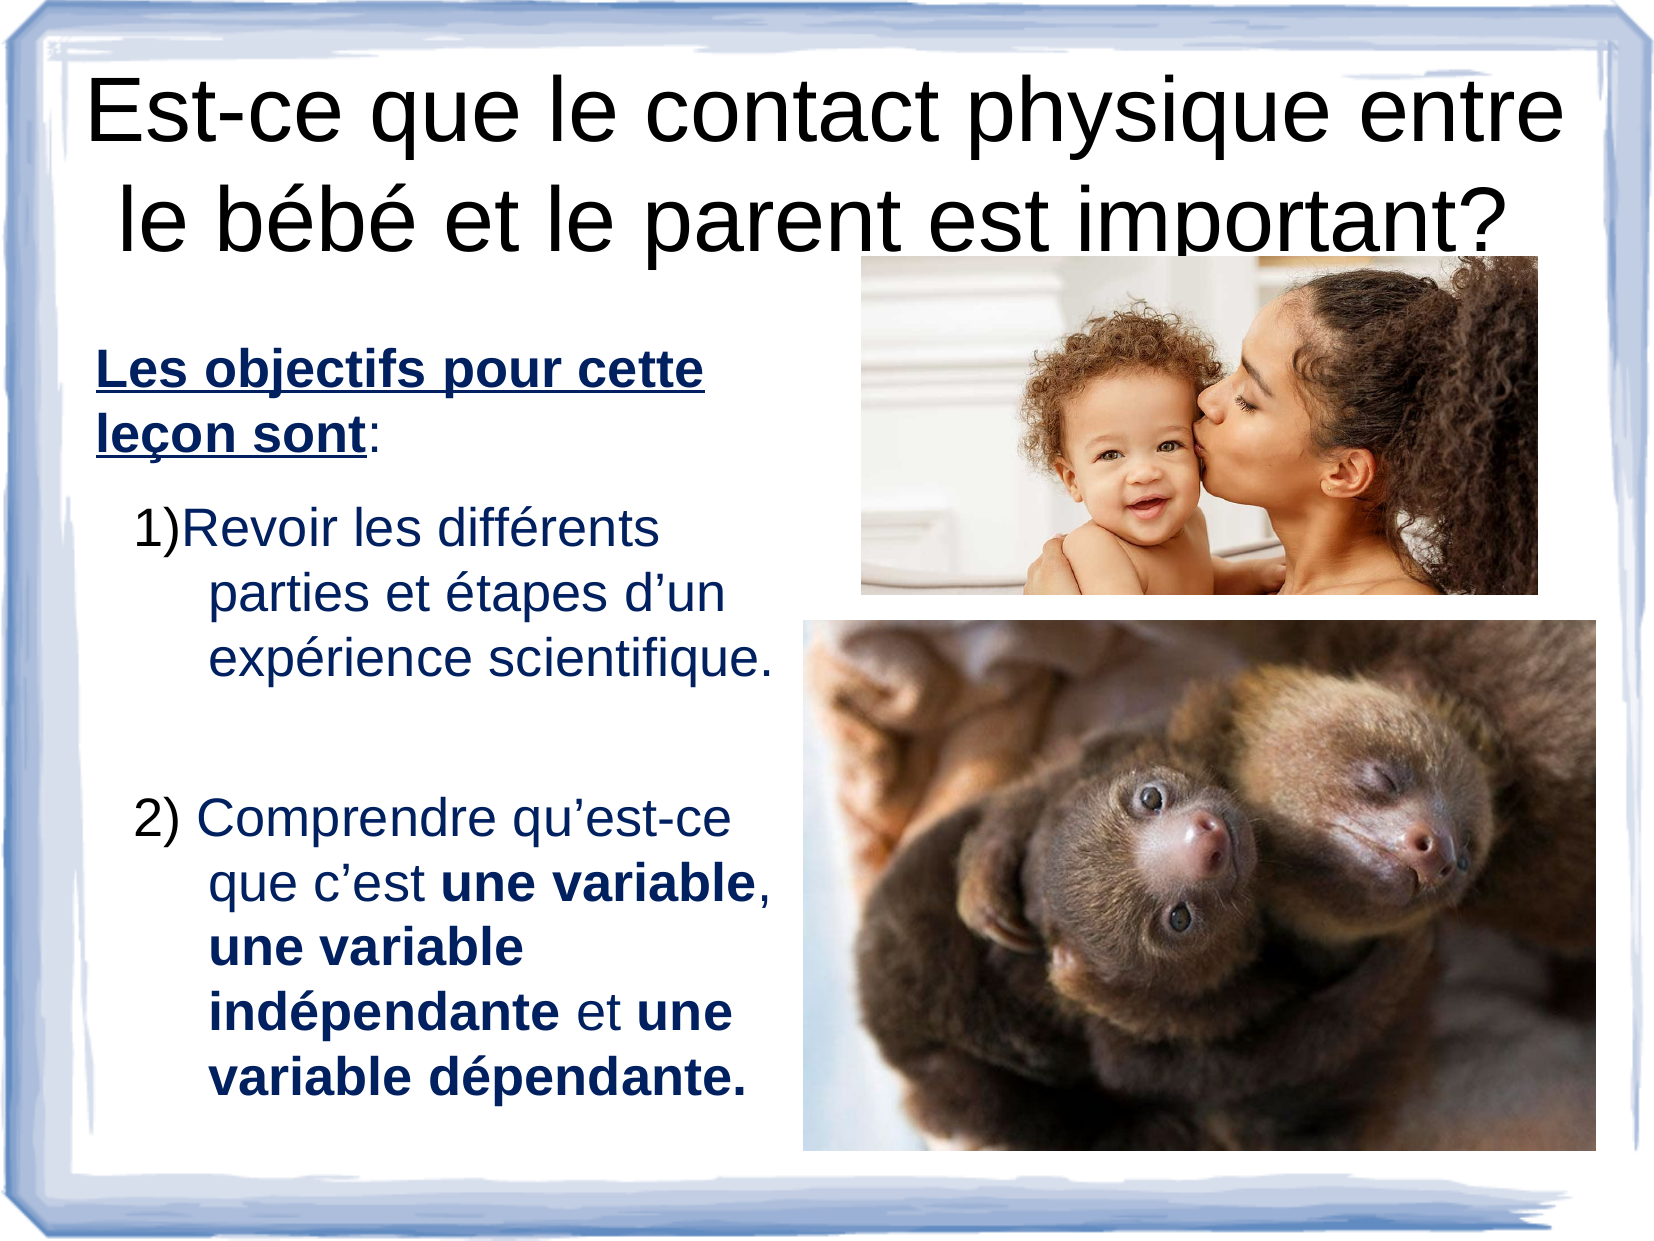

# Est-ce que le contact physique entre le bébé et le parent est important?
Les objectifs pour cette leçon sont:
Revoir les différents parties et étapes d’un expérience scientifique.
 Comprendre qu’est-ce que c’est une variable, une variable indépendante et une variable dépendante.